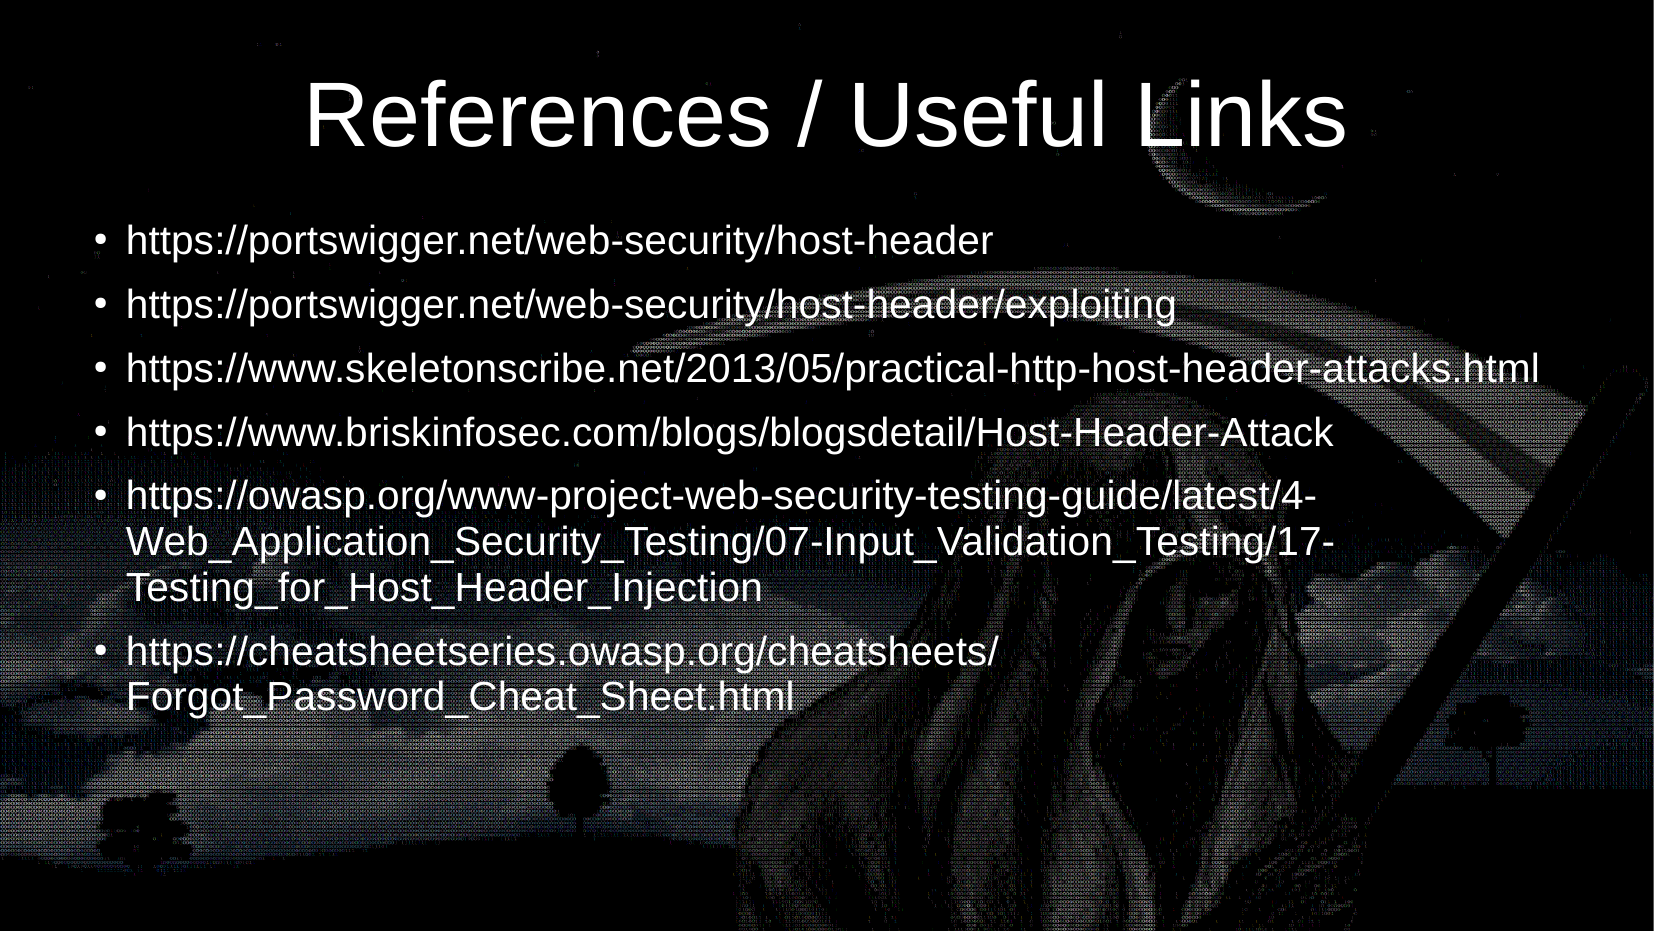

# References / Useful Links
https://portswigger.net/web-security/host-header
https://portswigger.net/web-security/host-header/exploiting
https://www.skeletonscribe.net/2013/05/practical-http-host-header-attacks.html
https://www.briskinfosec.com/blogs/blogsdetail/Host-Header-Attack
https://owasp.org/www-project-web-security-testing-guide/latest/4-Web_Application_Security_Testing/07-Input_Validation_Testing/17-Testing_for_Host_Header_Injection
https://cheatsheetseries.owasp.org/cheatsheets/Forgot_Password_Cheat_Sheet.html